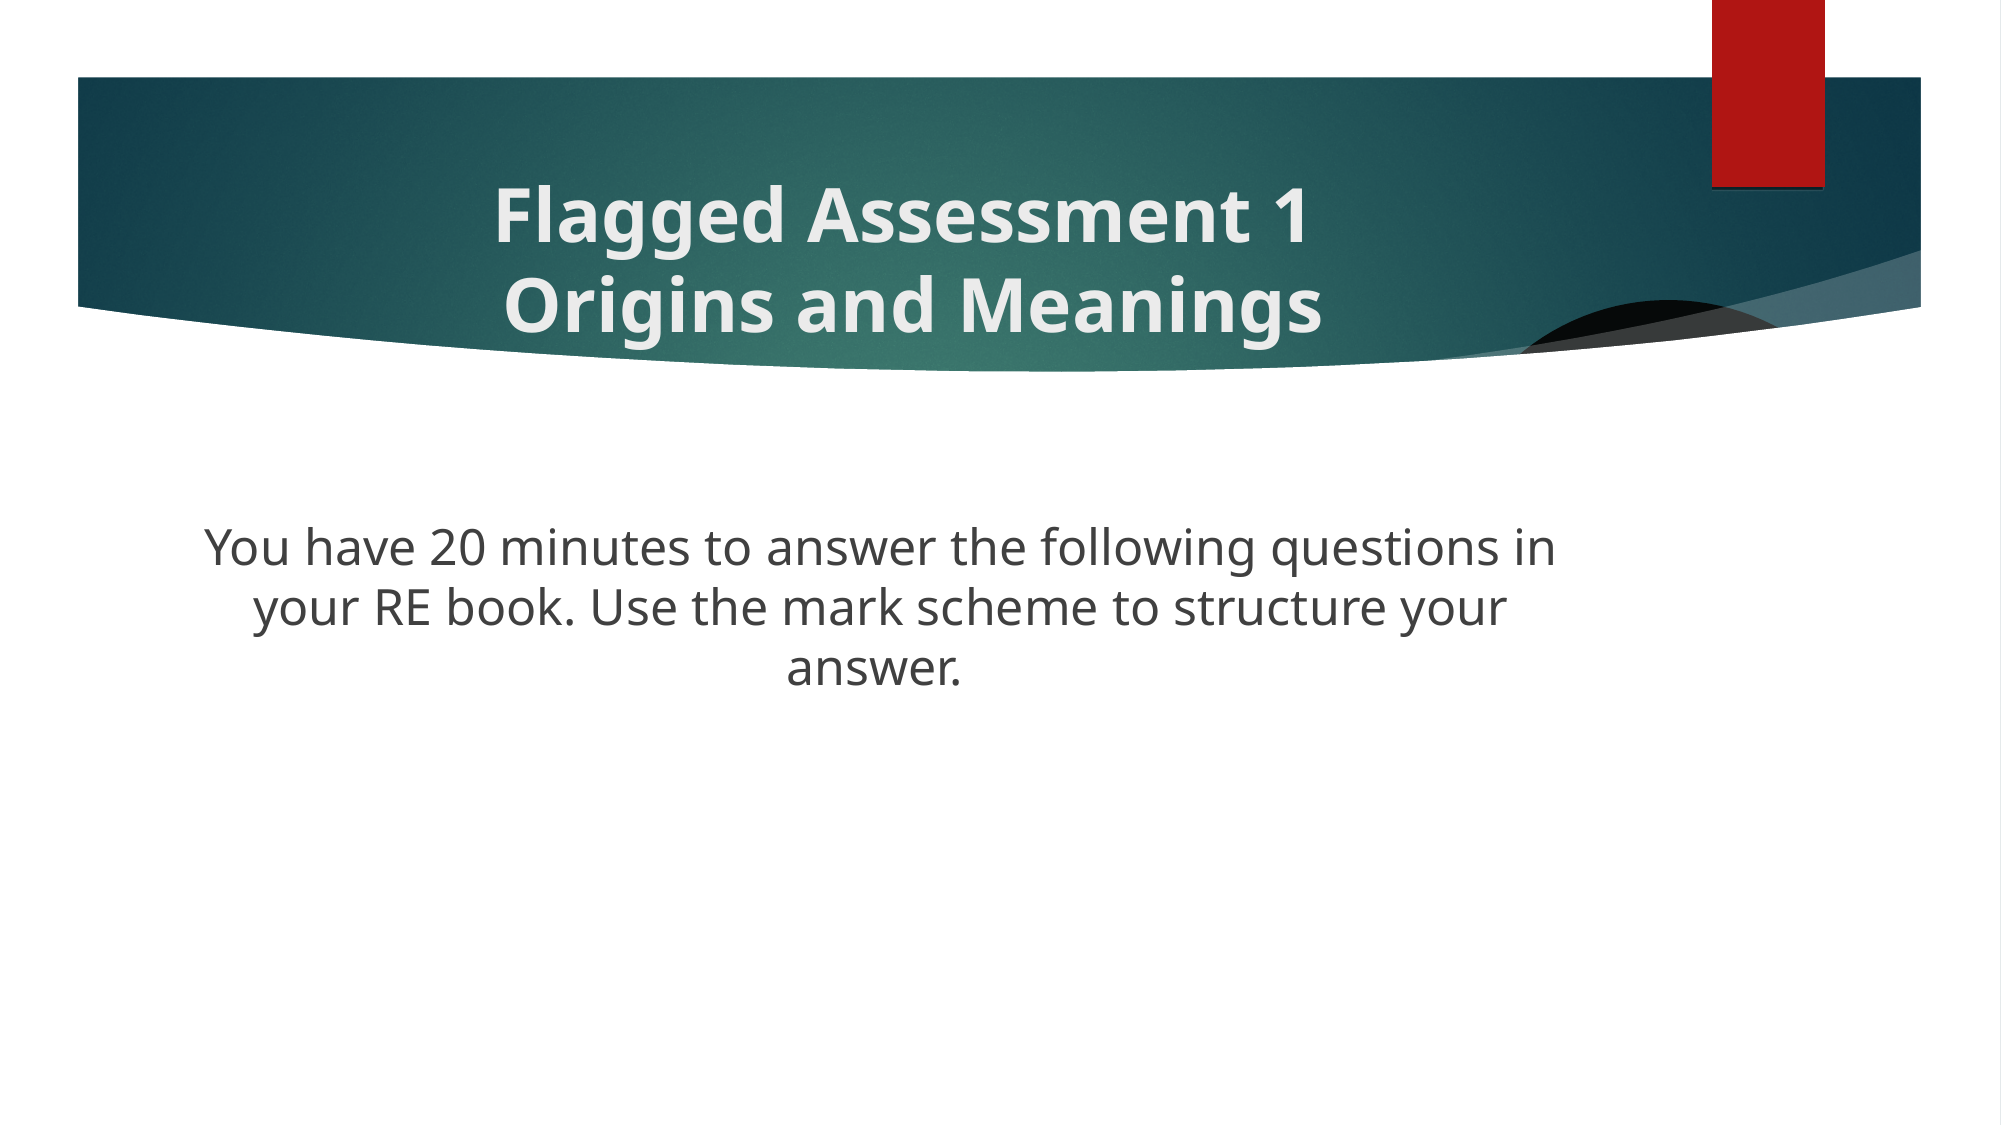

# Flagged Assessment 1 Origins and Meanings
You have 20 minutes to answer the following questions in your RE book. Use the mark scheme to structure your answer.